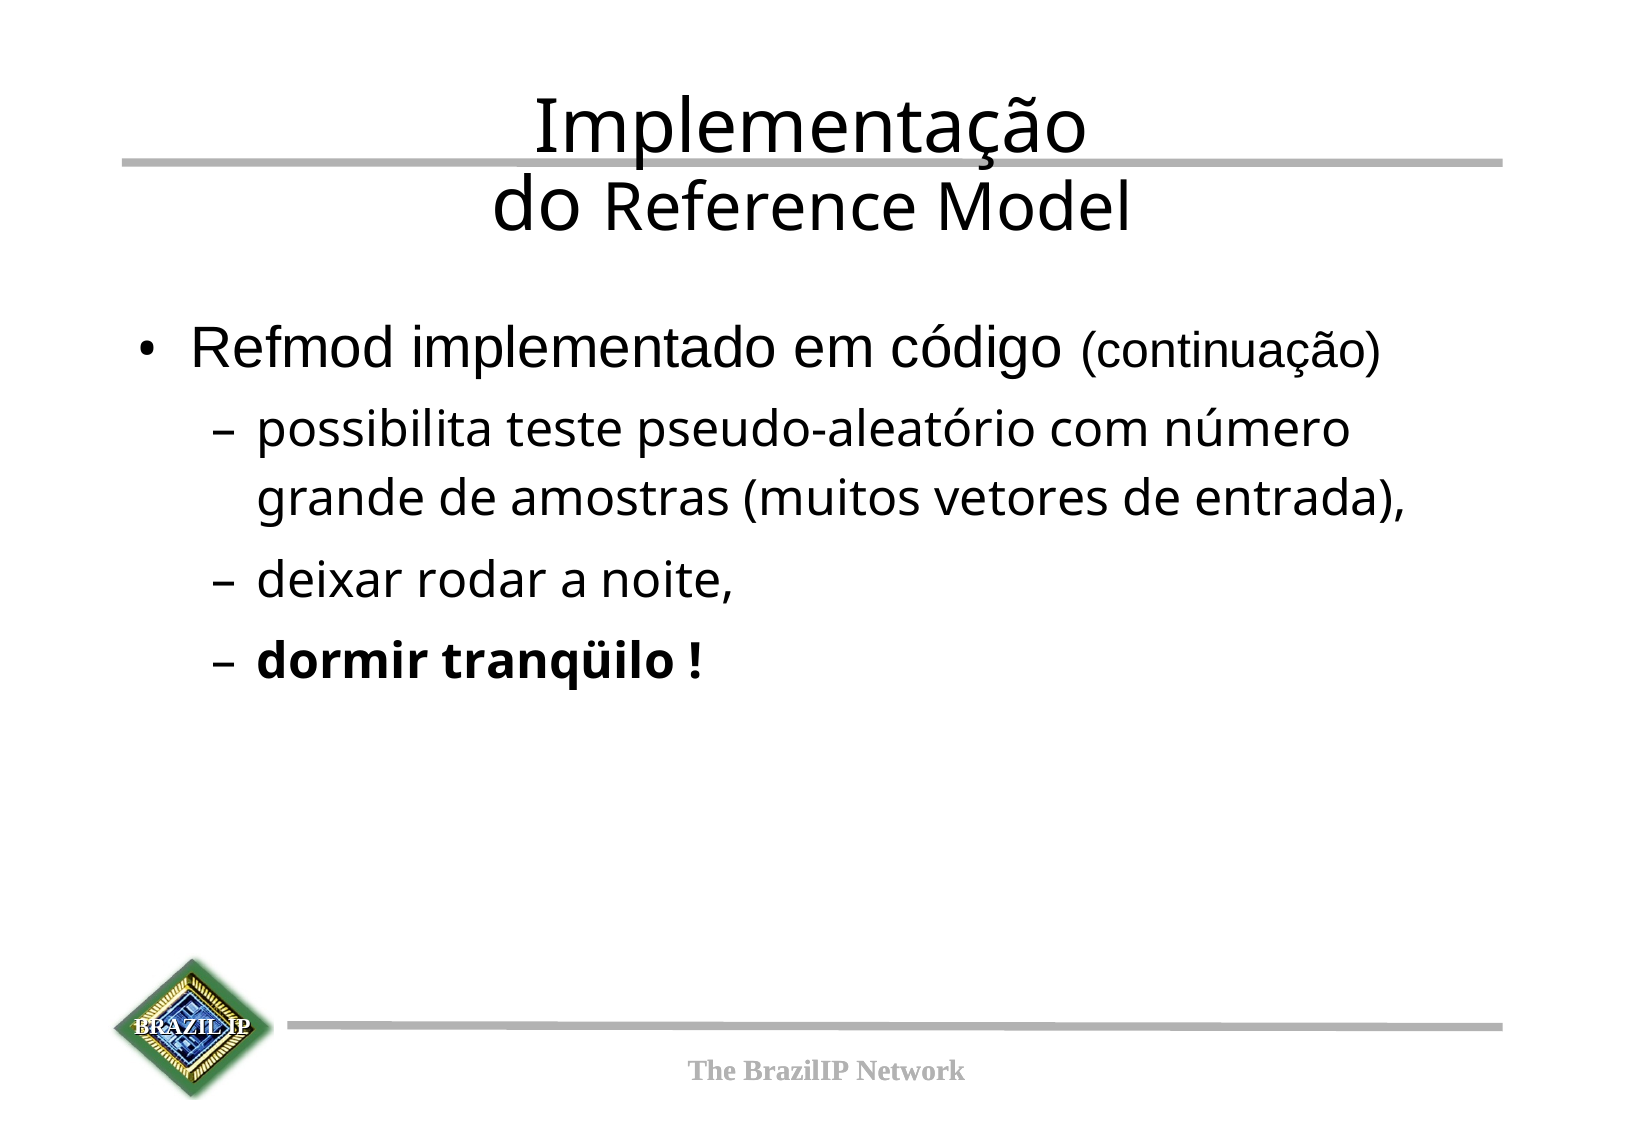

# Implementação do Reference Model
Refmod implementado em código (continuação)‏
possibilita teste pseudo-aleatório com número grande de amostras (muitos vetores de entrada),
deixar rodar a noite,
dormir tranqüilo !